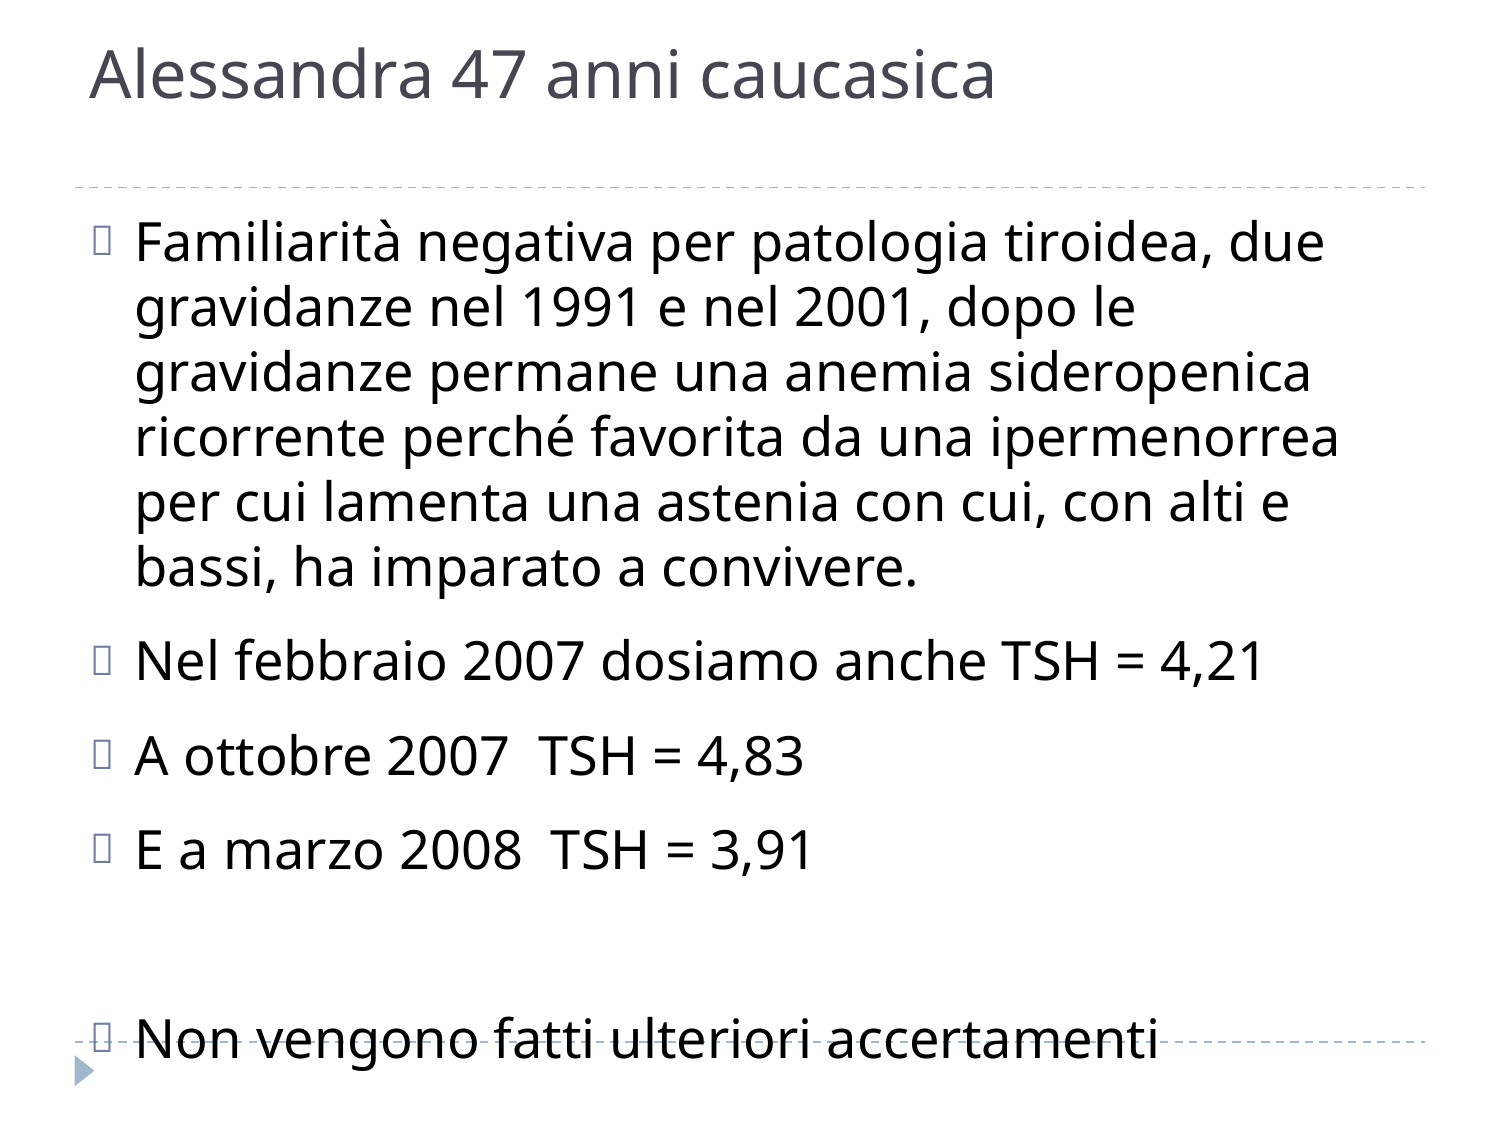

# Alessandra 47 anni caucasica
Familiarità negativa per patologia tiroidea, due gravidanze nel 1991 e nel 2001, dopo le gravidanze permane una anemia sideropenica ricorrente perché favorita da una ipermenorrea per cui lamenta una astenia con cui, con alti e bassi, ha imparato a convivere.
Nel febbraio 2007 dosiamo anche TSH = 4,21
A ottobre 2007 TSH = 4,83
E a marzo 2008 TSH = 3,91
Non vengono fatti ulteriori accertamenti